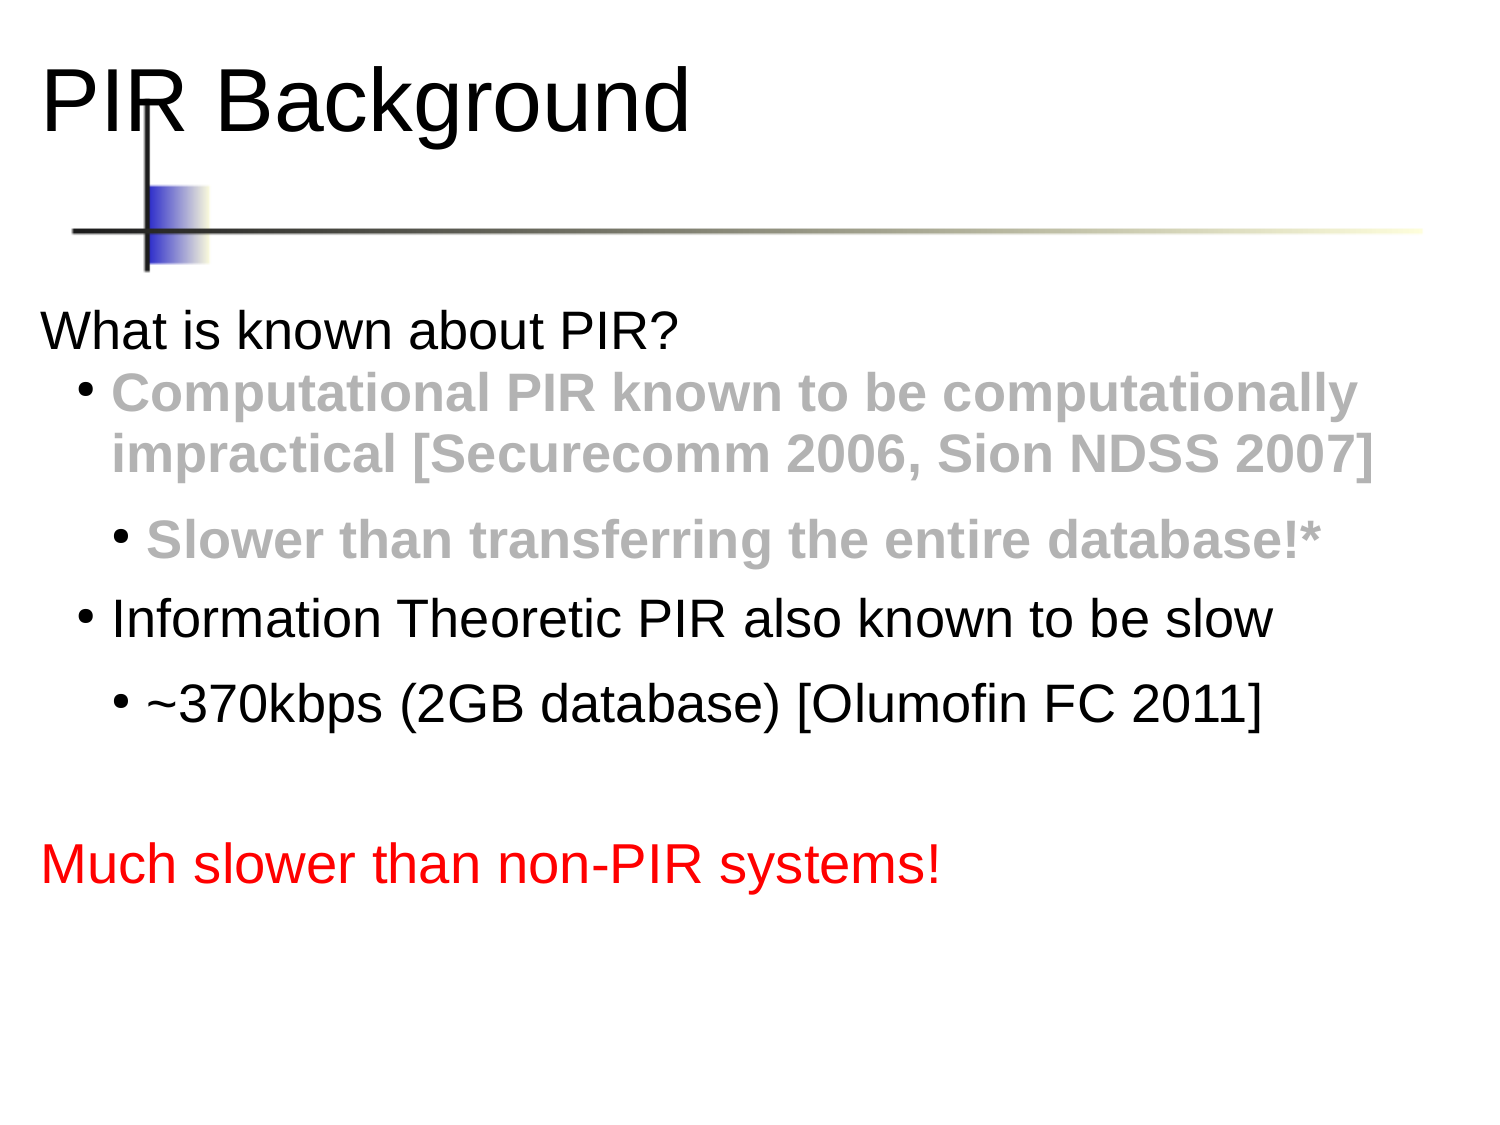

# PIR Background
What is known about PIR?
Computational PIR known to be computationally impractical [Securecomm 2006, Sion NDSS 2007]
Slower than transferring the entire database!*
Information Theoretic PIR also known to be slow
~370kbps (2GB database) [Olumofin FC 2011]
Much slower than non-PIR systems!